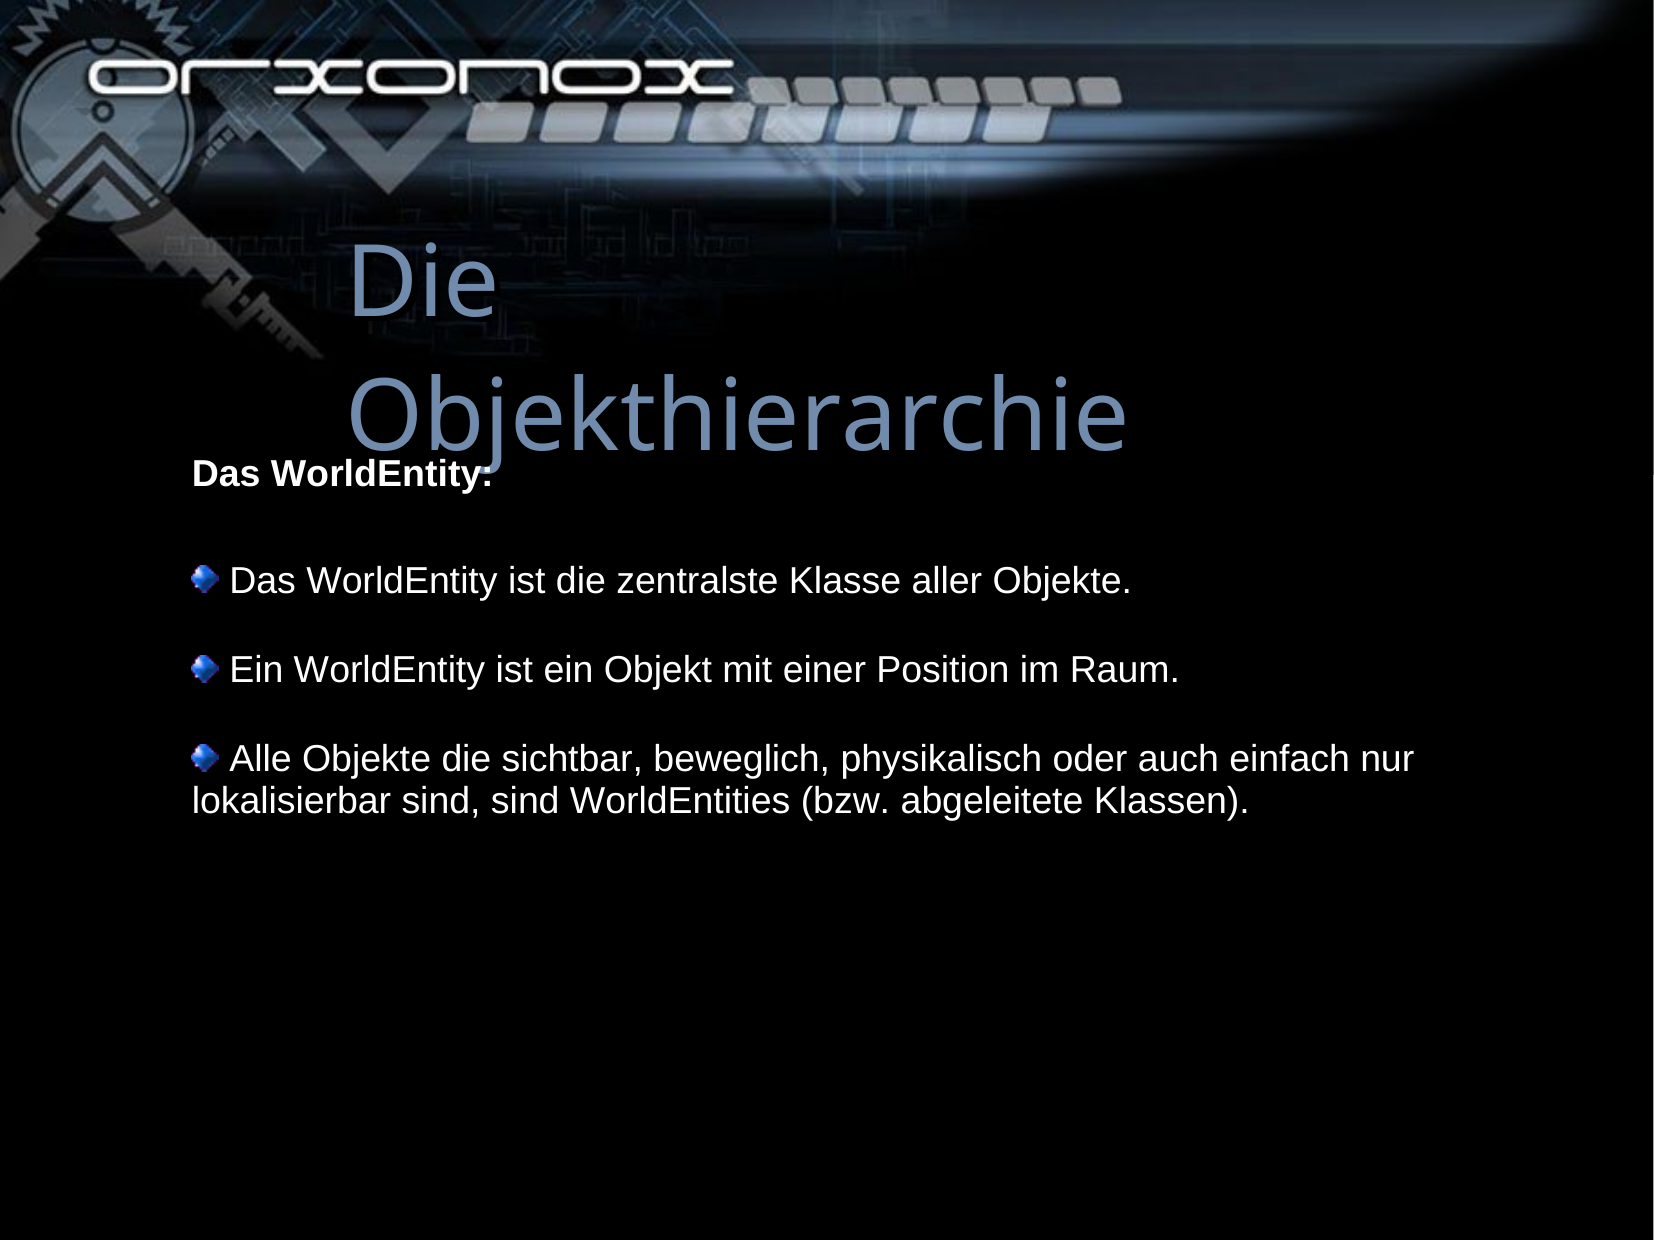

Die Objekthierarchie
Das WorldEntity:
 Das WorldEntity ist die zentralste Klasse aller Objekte.
 Ein WorldEntity ist ein Objekt mit einer Position im Raum.
 Alle Objekte die sichtbar, beweglich, physikalisch oder auch einfach nur lokalisierbar sind, sind WorldEntities (bzw. abgeleitete Klassen).